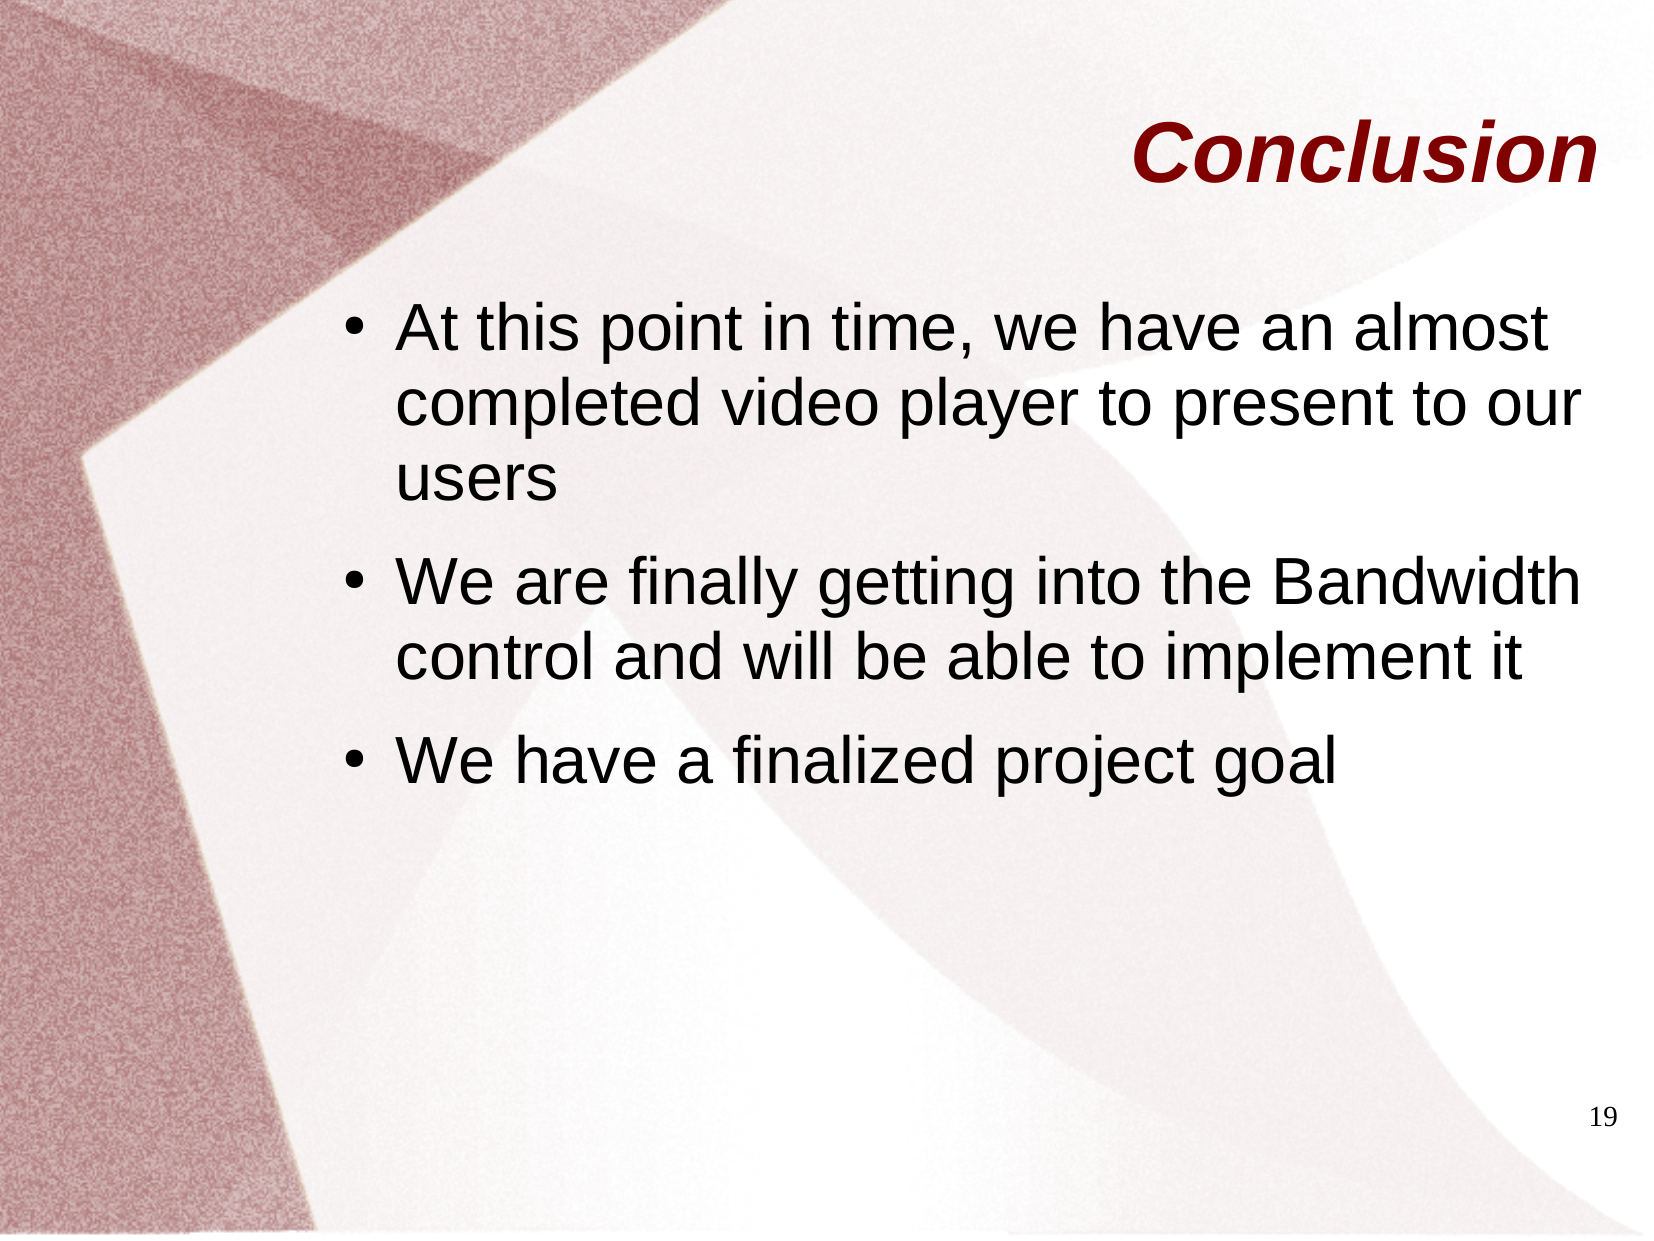

# Conclusion
At this point in time, we have an almost completed video player to present to our users
We are finally getting into the Bandwidth control and will be able to implement it
We have a finalized project goal
19